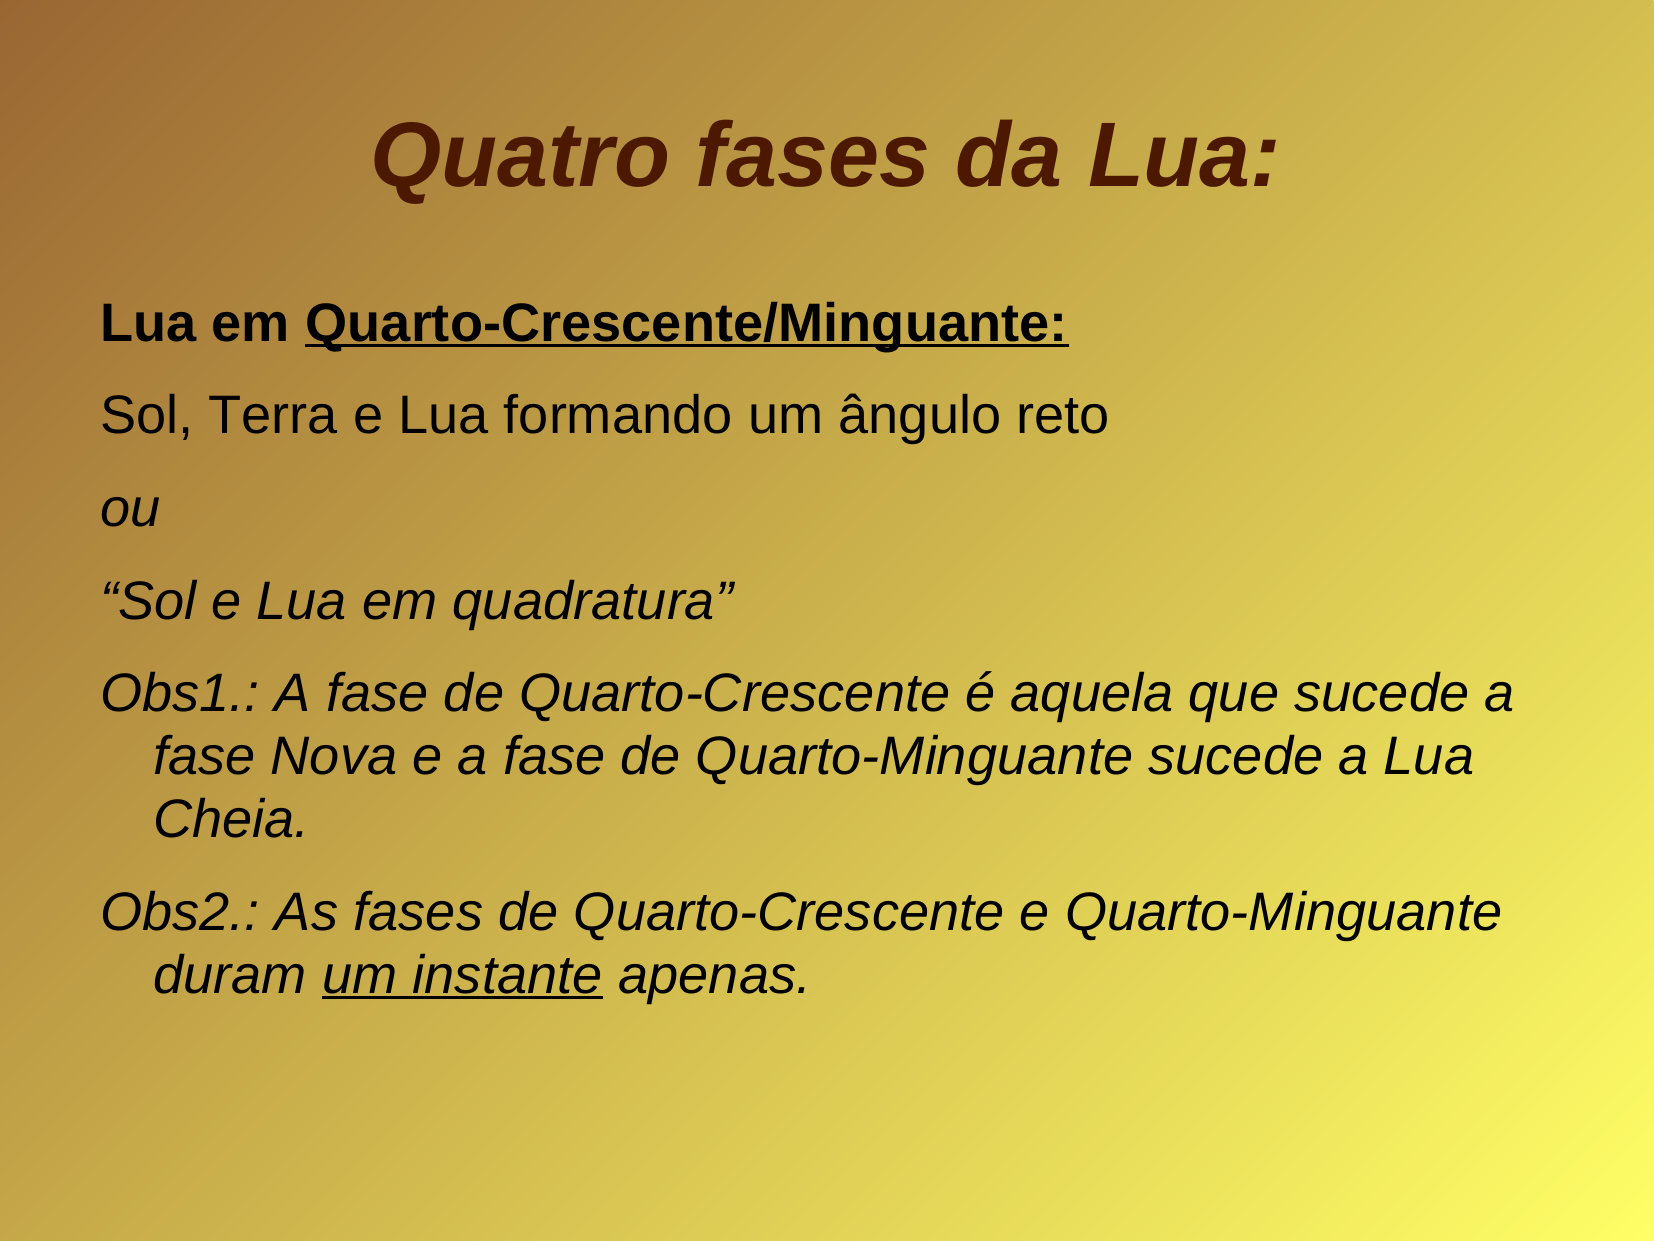

# Quatro fases da Lua:
Lua em Quarto-Crescente/Minguante:
Sol, Terra e Lua formando um ângulo reto
ou
“Sol e Lua em quadratura”
Obs1.: A fase de Quarto-Crescente é aquela que sucede a fase Nova e a fase de Quarto-Minguante sucede a Lua Cheia.
Obs2.: As fases de Quarto-Crescente e Quarto-Minguante duram um instante apenas.